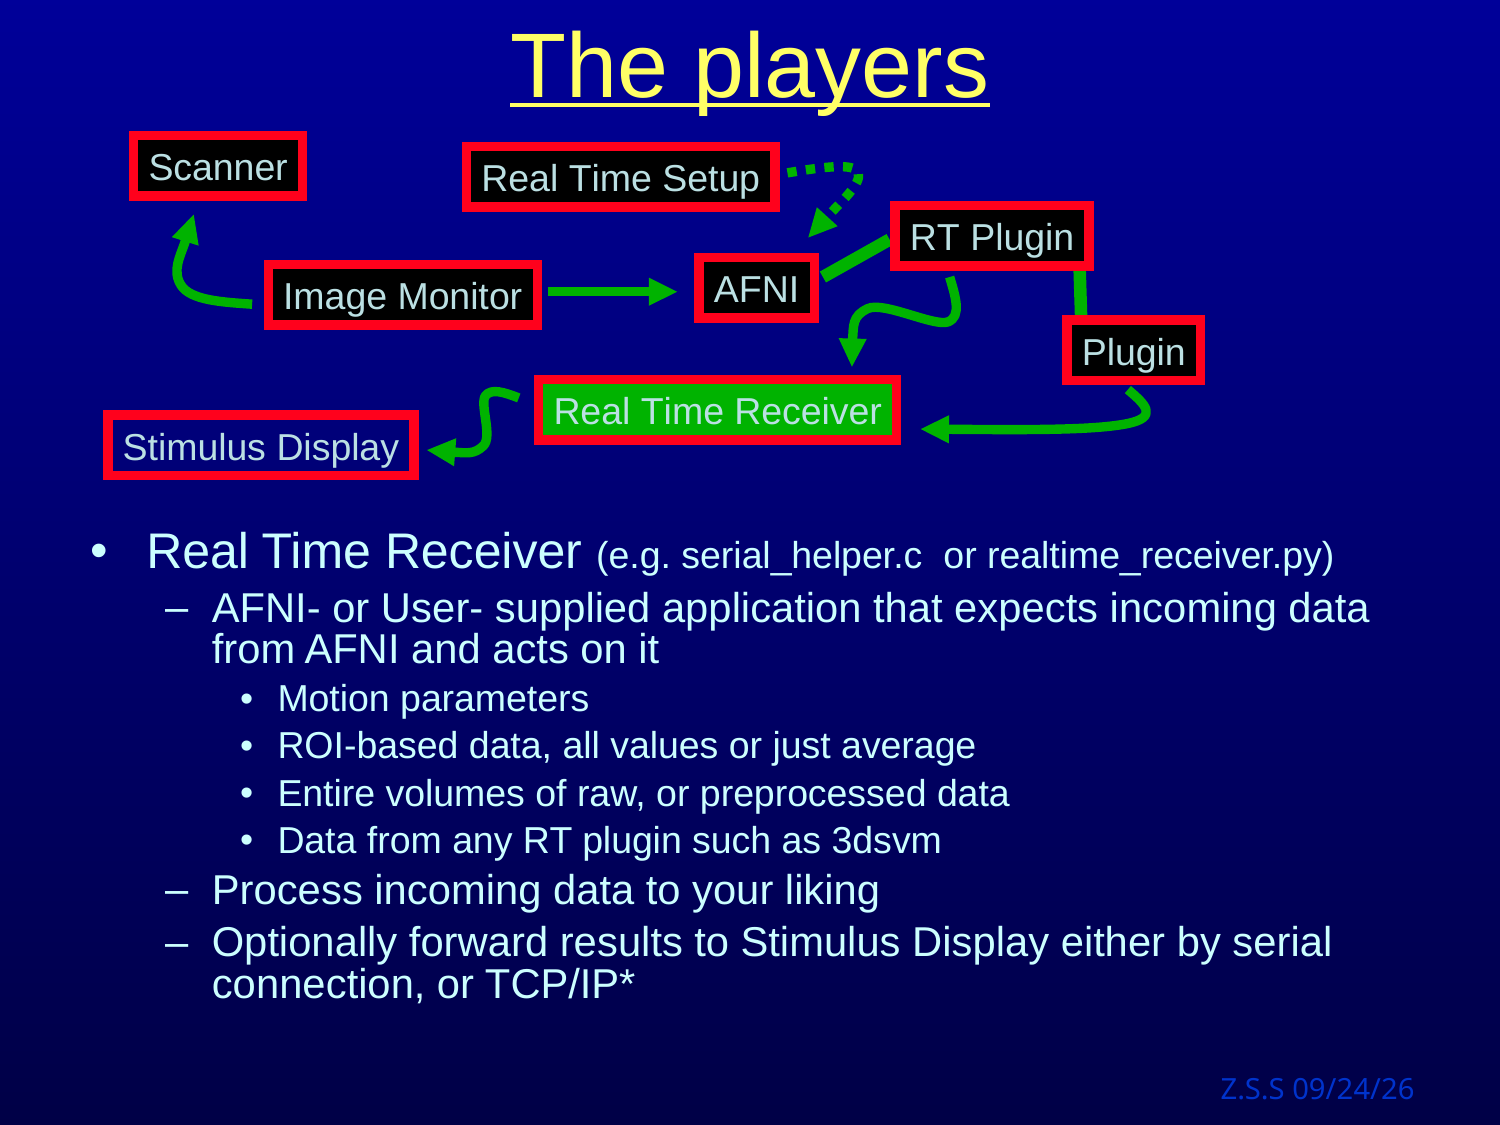

# The players
Scanner
Real Time Setup
RT Plugin
AFNI
Image Monitor
Plugin
Real Time Receiver
Stimulus Display
Real Time Receiver (e.g. serial_helper.c or realtime_receiver.py)
AFNI- or User- supplied application that expects incoming data from AFNI and acts on it
Motion parameters
ROI-based data, all values or just average
Entire volumes of raw, or preprocessed data
Data from any RT plugin such as 3dsvm
Process incoming data to your liking
Optionally forward results to Stimulus Display either by serial connection, or TCP/IP*